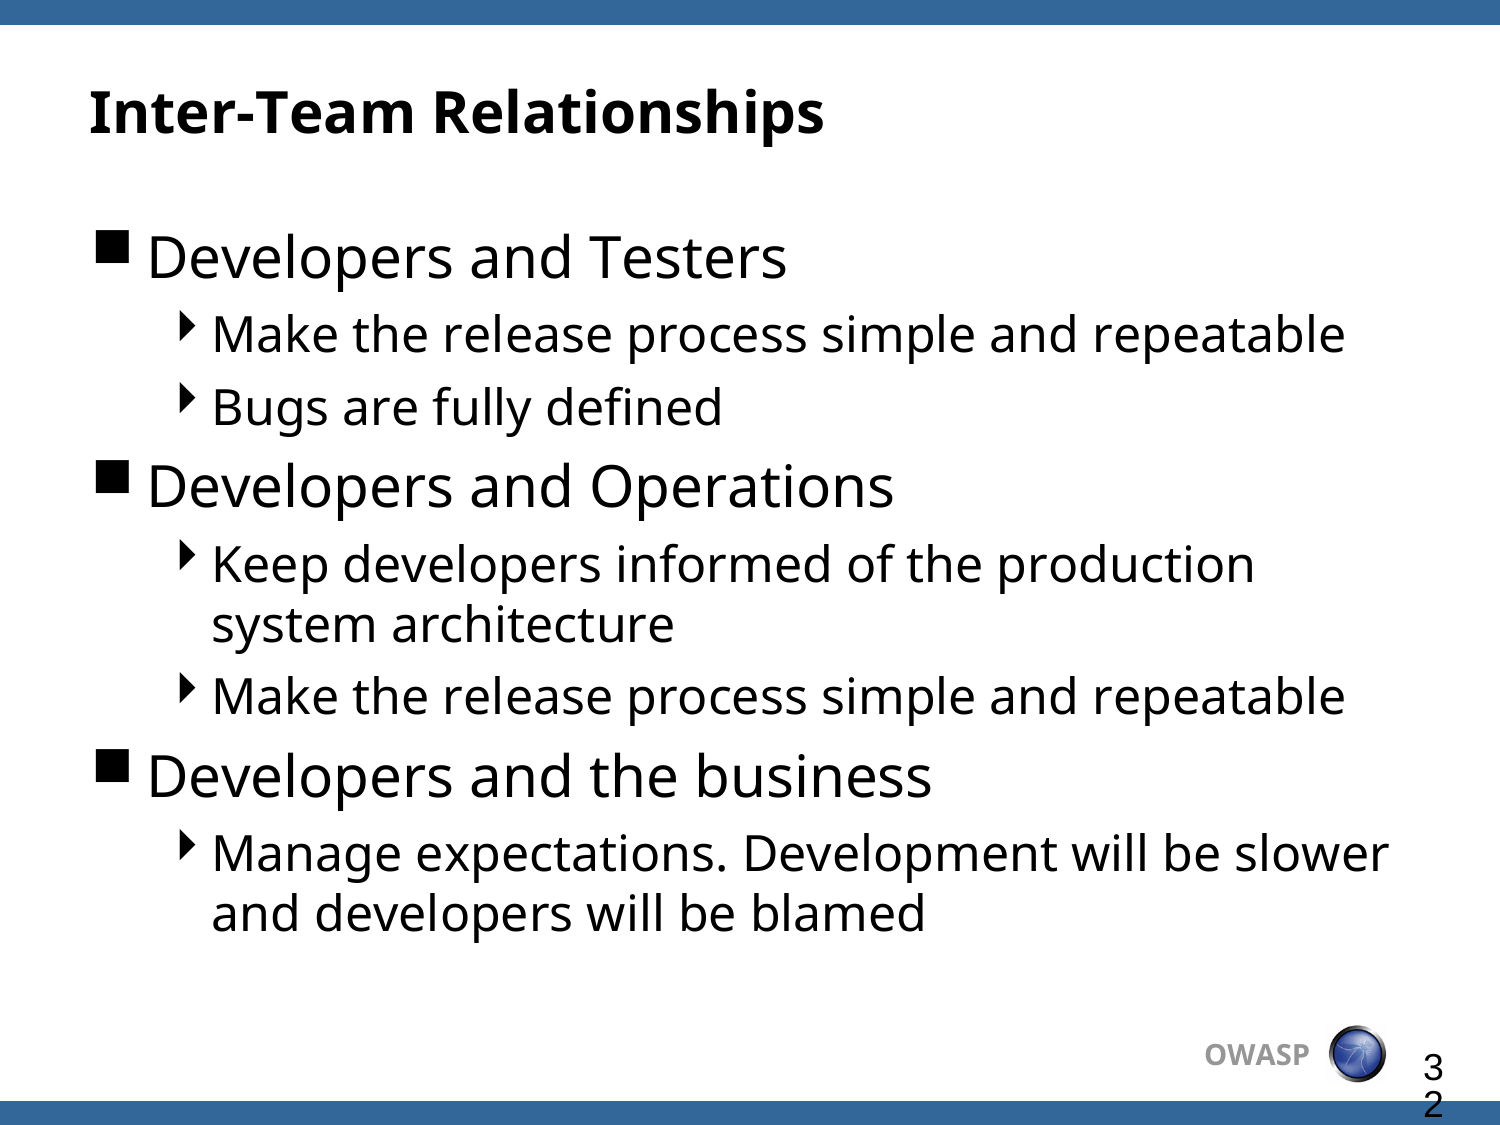

# Inter-Team Relationships
Developers and Testers
Make the release process simple and repeatable
Bugs are fully defined
Developers and Operations
Keep developers informed of the production system architecture
Make the release process simple and repeatable
Developers and the business
Manage expectations. Development will be slower and developers will be blamed
32